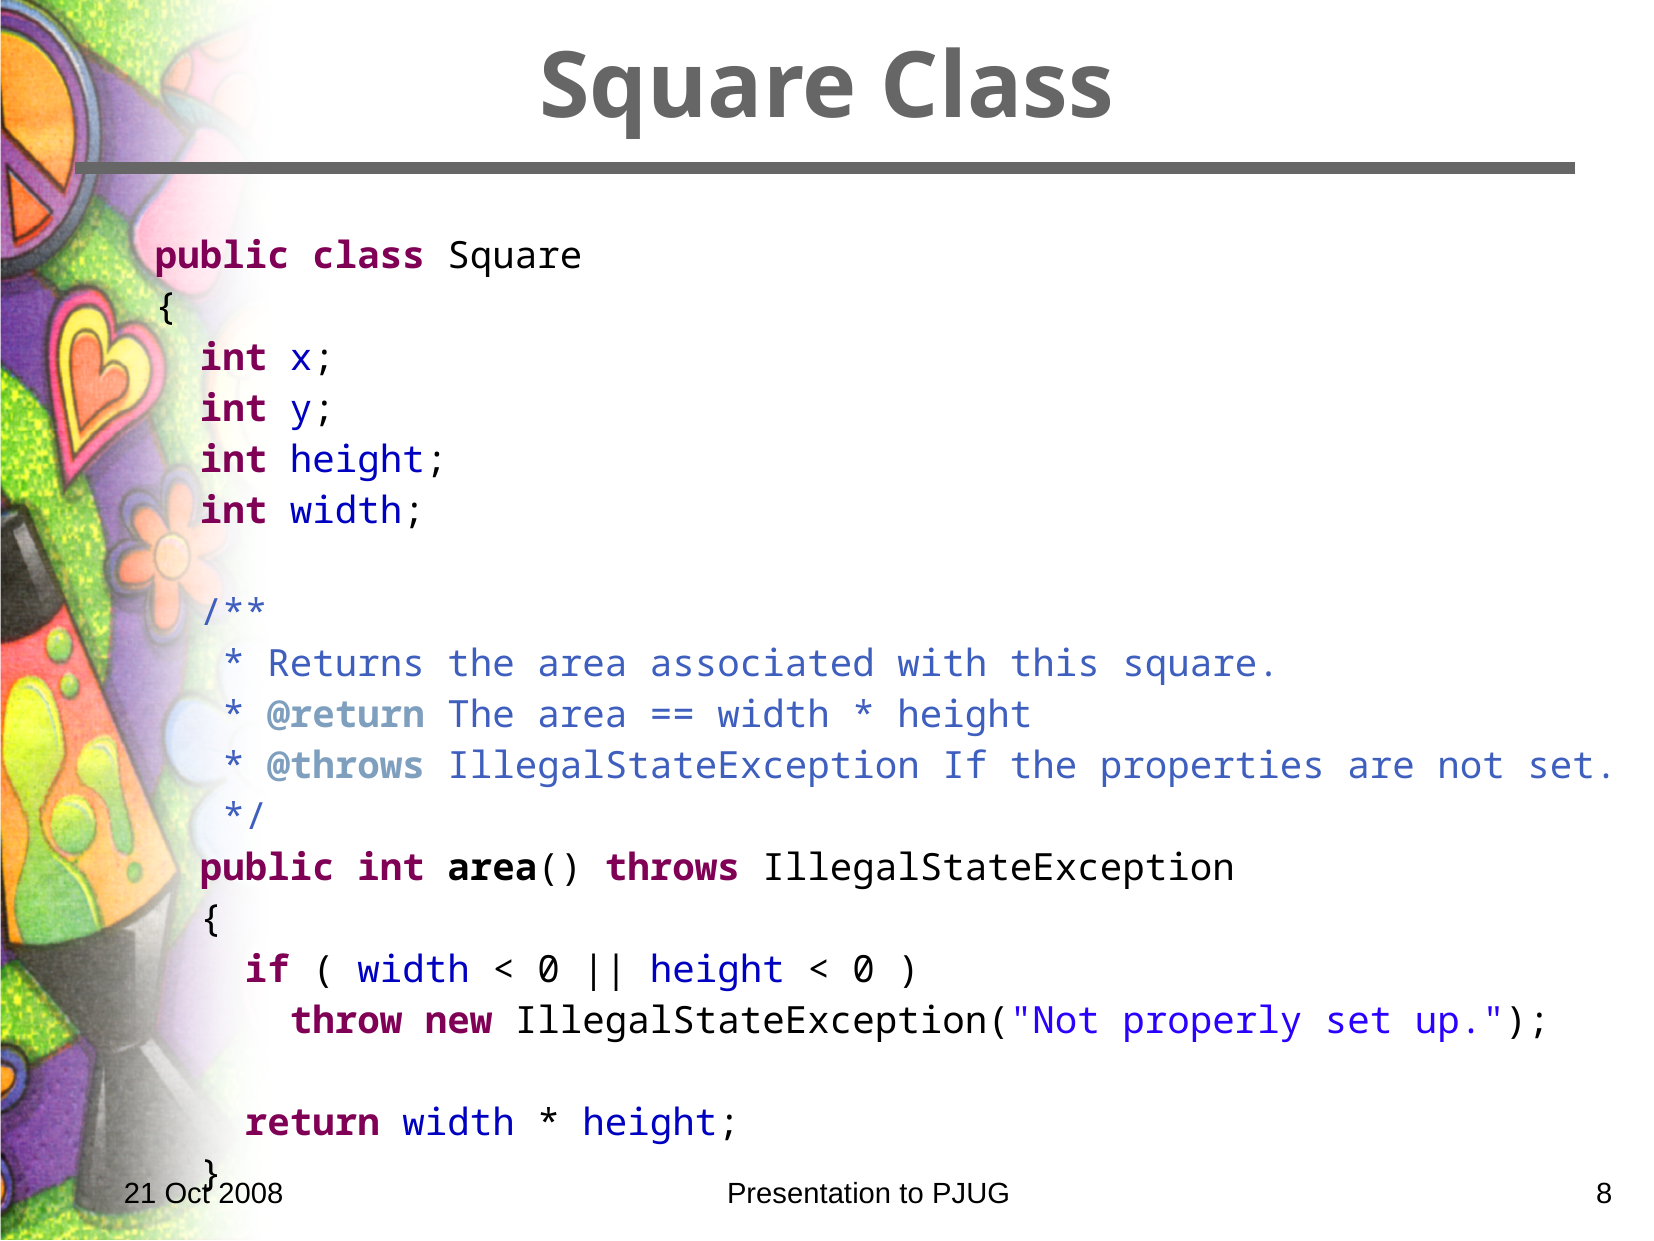

# Square Class
public class Square
{
 int x;
 int y;
 int height;
 int width;
 /**
 * Returns the area associated with this square.
 * @return The area == width * height
 * @throws IllegalStateException If the properties are not set.
 */
 public int area() throws IllegalStateException
 {
 if ( width < 0 || height < 0 )
 throw new IllegalStateException("Not properly set up.");
 return width * height;
 }
 // What follows is the getters/setters, etc...
21 Oct 2008
Presentation to PJUG
8